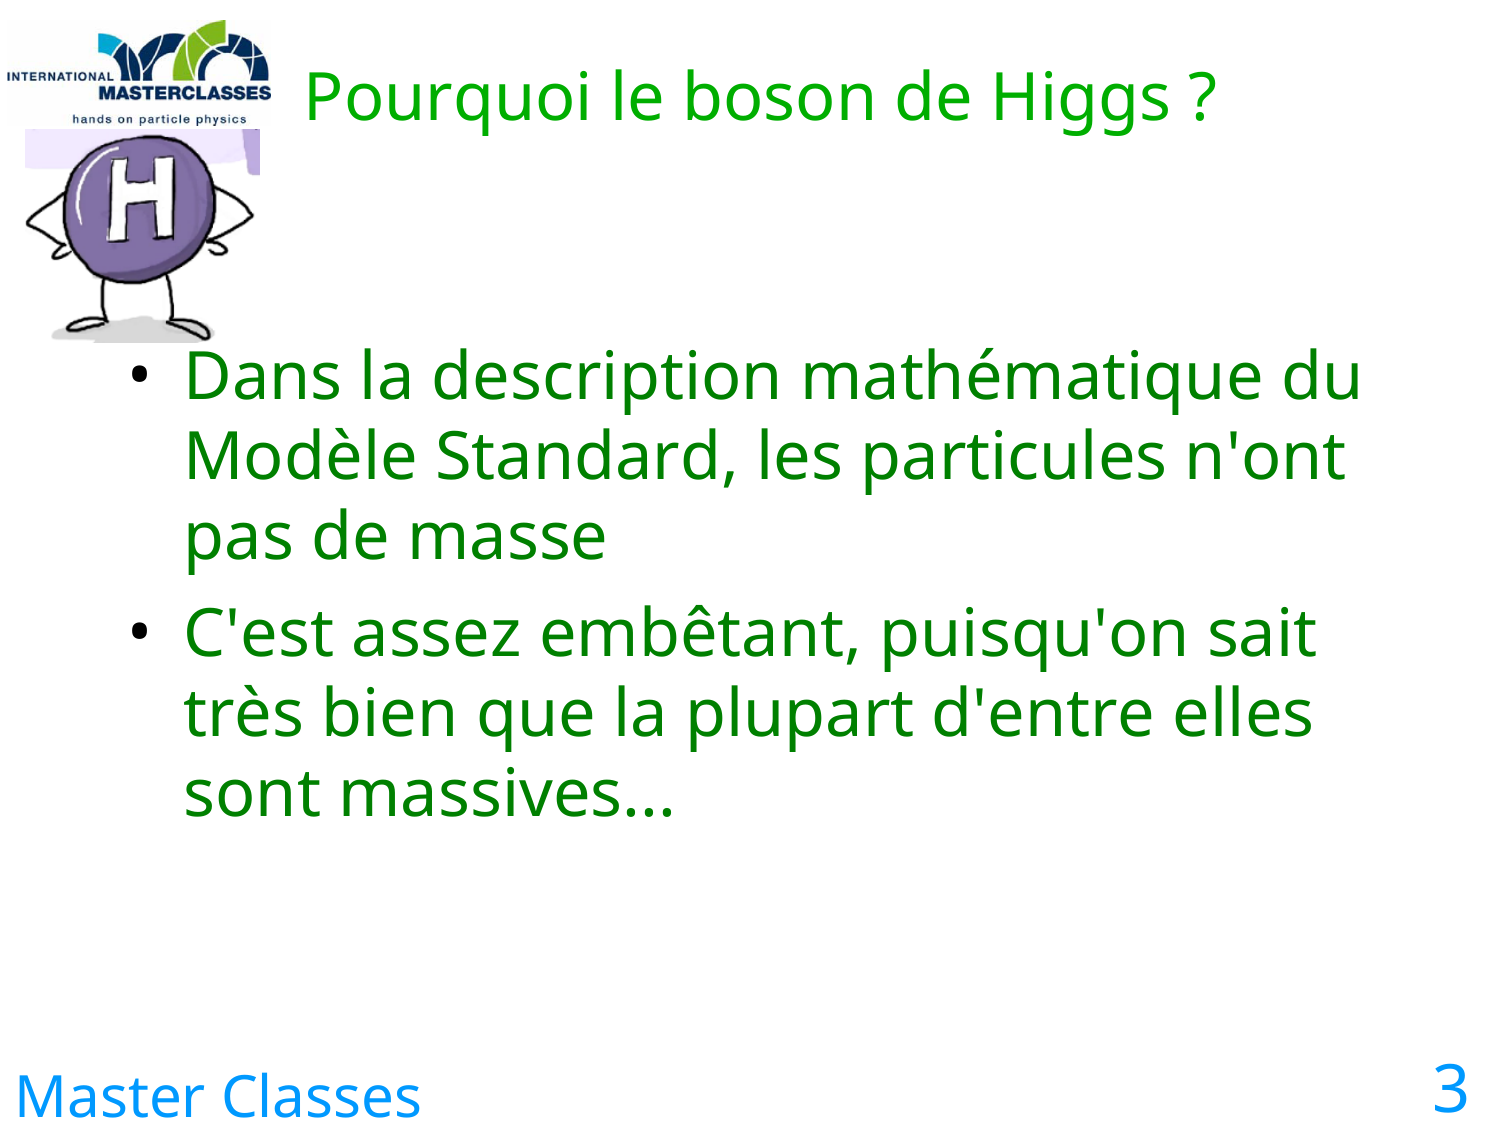

# Pourquoi le boson de Higgs ?
Dans la description mathématique du Modèle Standard, les particules n'ont pas de masse
C'est assez embêtant, puisqu'on sait très bien que la plupart d'entre elles sont massives...
39
Master Classes 2013